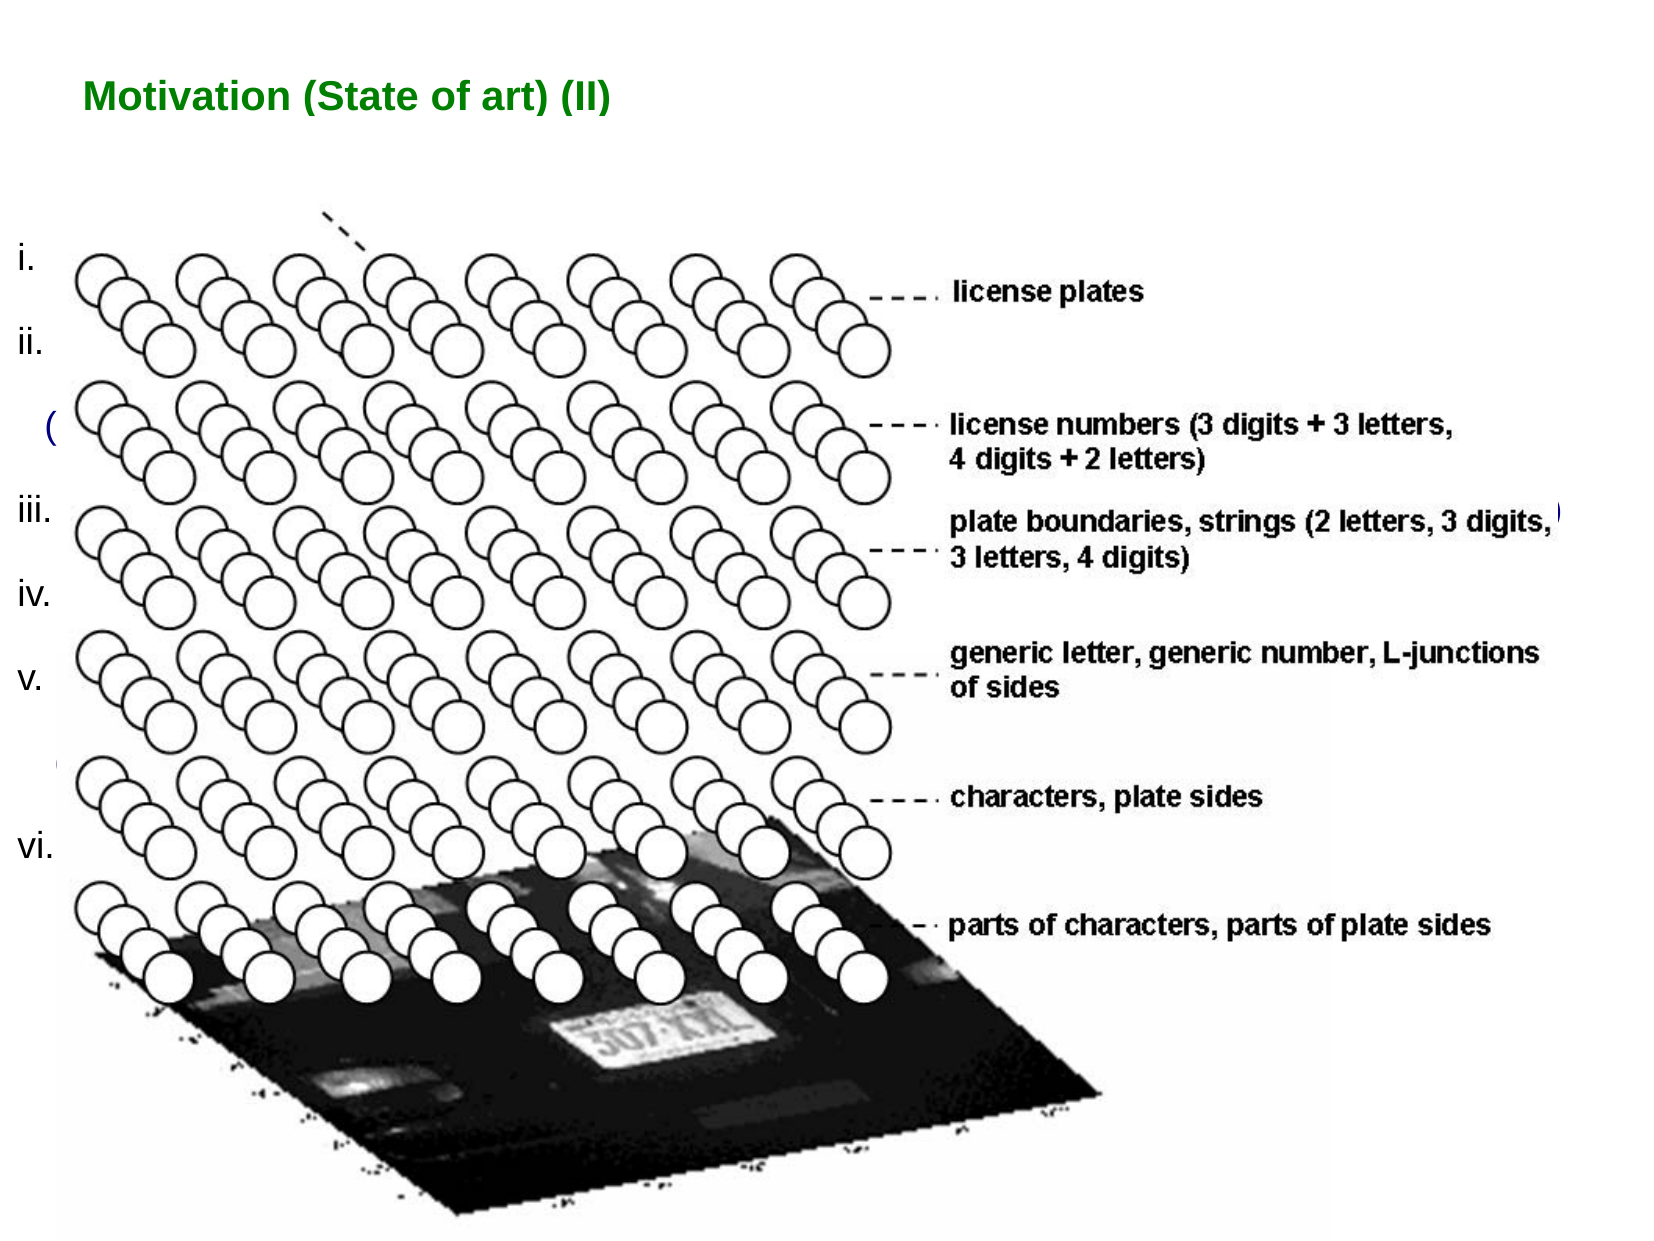

# Motivation (State of art) (II)
 A stochastic grammar of images (Song-Chun Zhu and D. Mumford)
 A Numerical Study of the Bottom-up and Top-down Inference Processes in And-Or Graphs
(T. Wu and Song-Chun Zhu)
 A Fragment-Based Approach to object Representation and Classification (S. Ullman, et al.)
 Learning Shape Prior Models for Object Matching (T. Jiang, F. Jurie and C. Schmid)
 Group of Adjacent Contour Segments for Object Detection
 (V. Ferrari, L. Fevrier, F. Jurie and C. Schmid)
 Context and Hierarchy in a Probabilistic Image Model (Y. Jin and S. Geman)
strongly supervised – biased